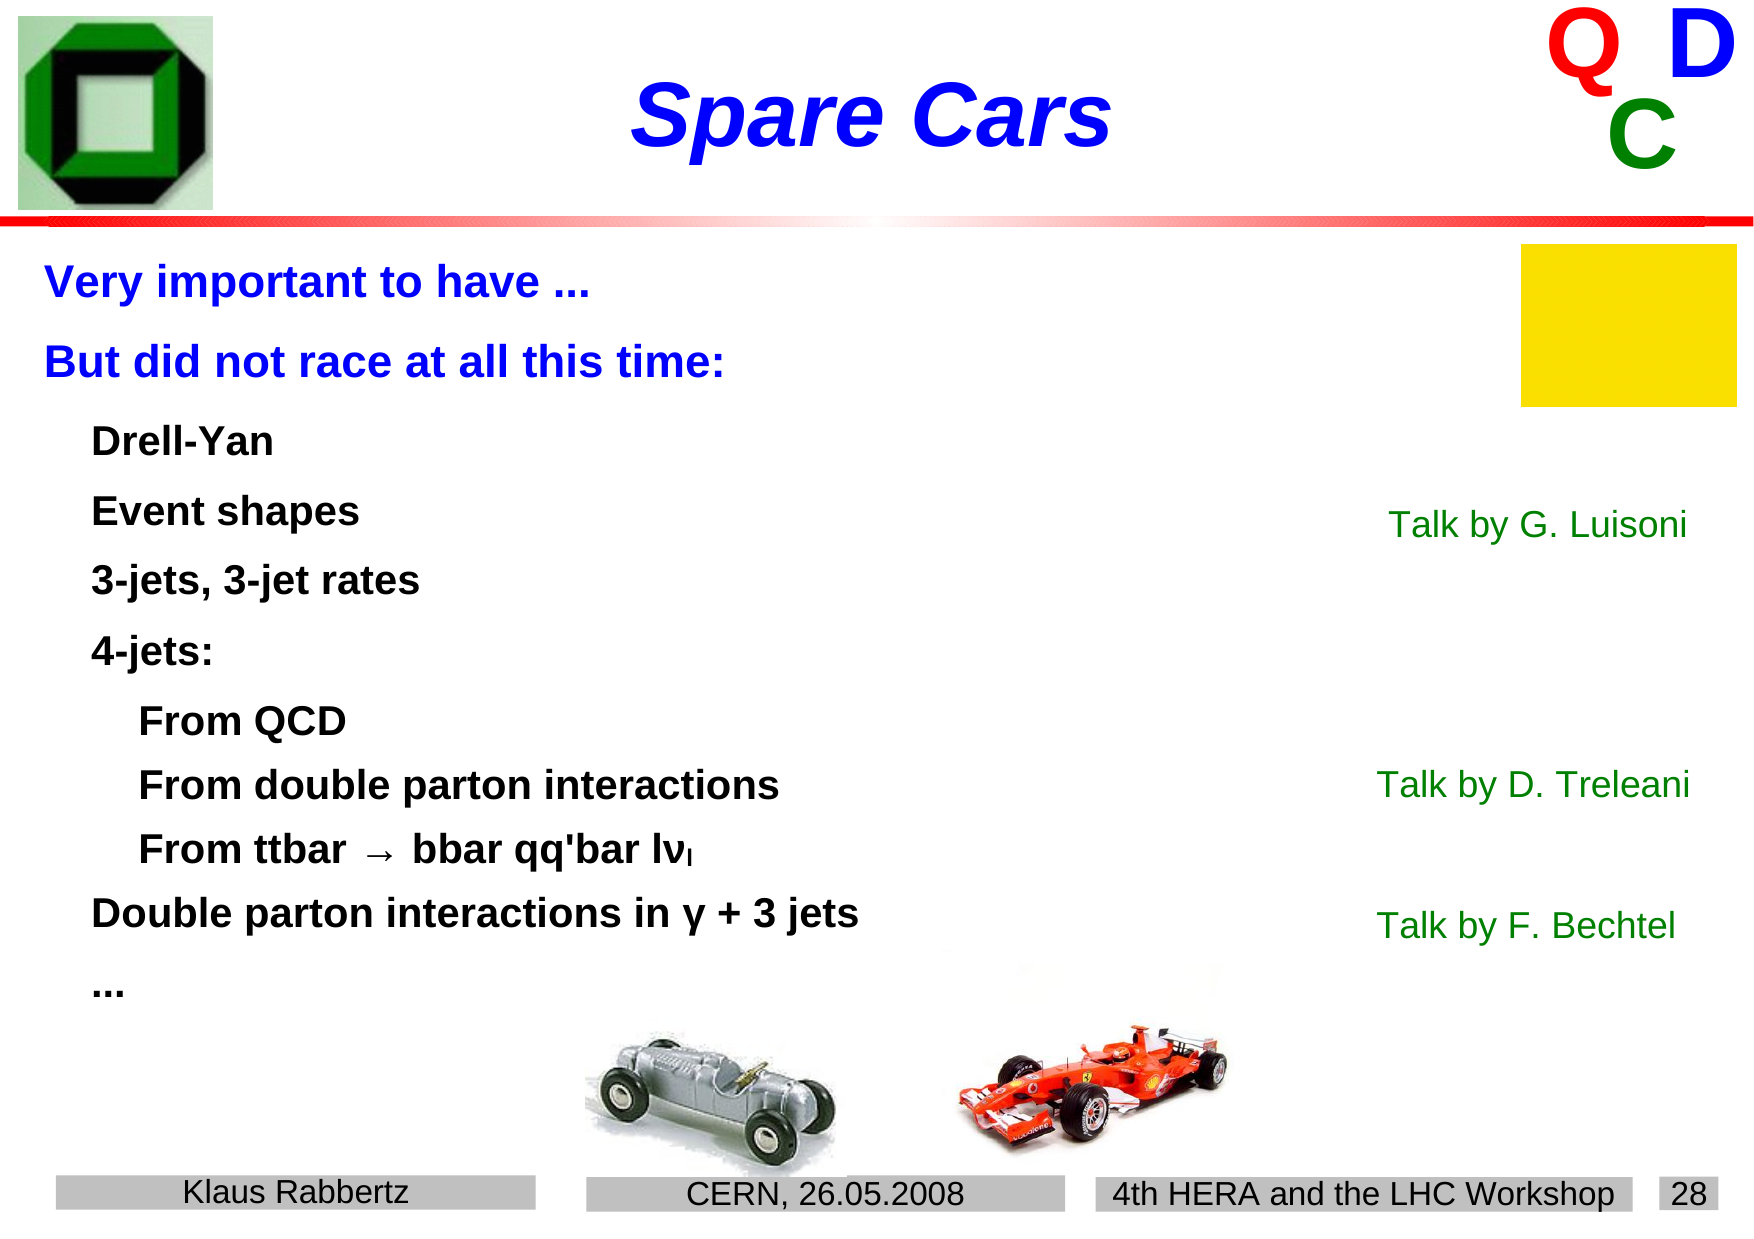

# Spare Cars
Very important to have ...
But did not race at all this time:
Drell-Yan
Event shapes
3-jets, 3-jet rates
4-jets:
From QCD
From double parton interactions
From ttbar → bbar qq'bar lνl
Double parton interactions in γ + 3 jets
...
 Talk by G. Luisoni
 Talk by D. Treleani
 Talk by F. Bechtel